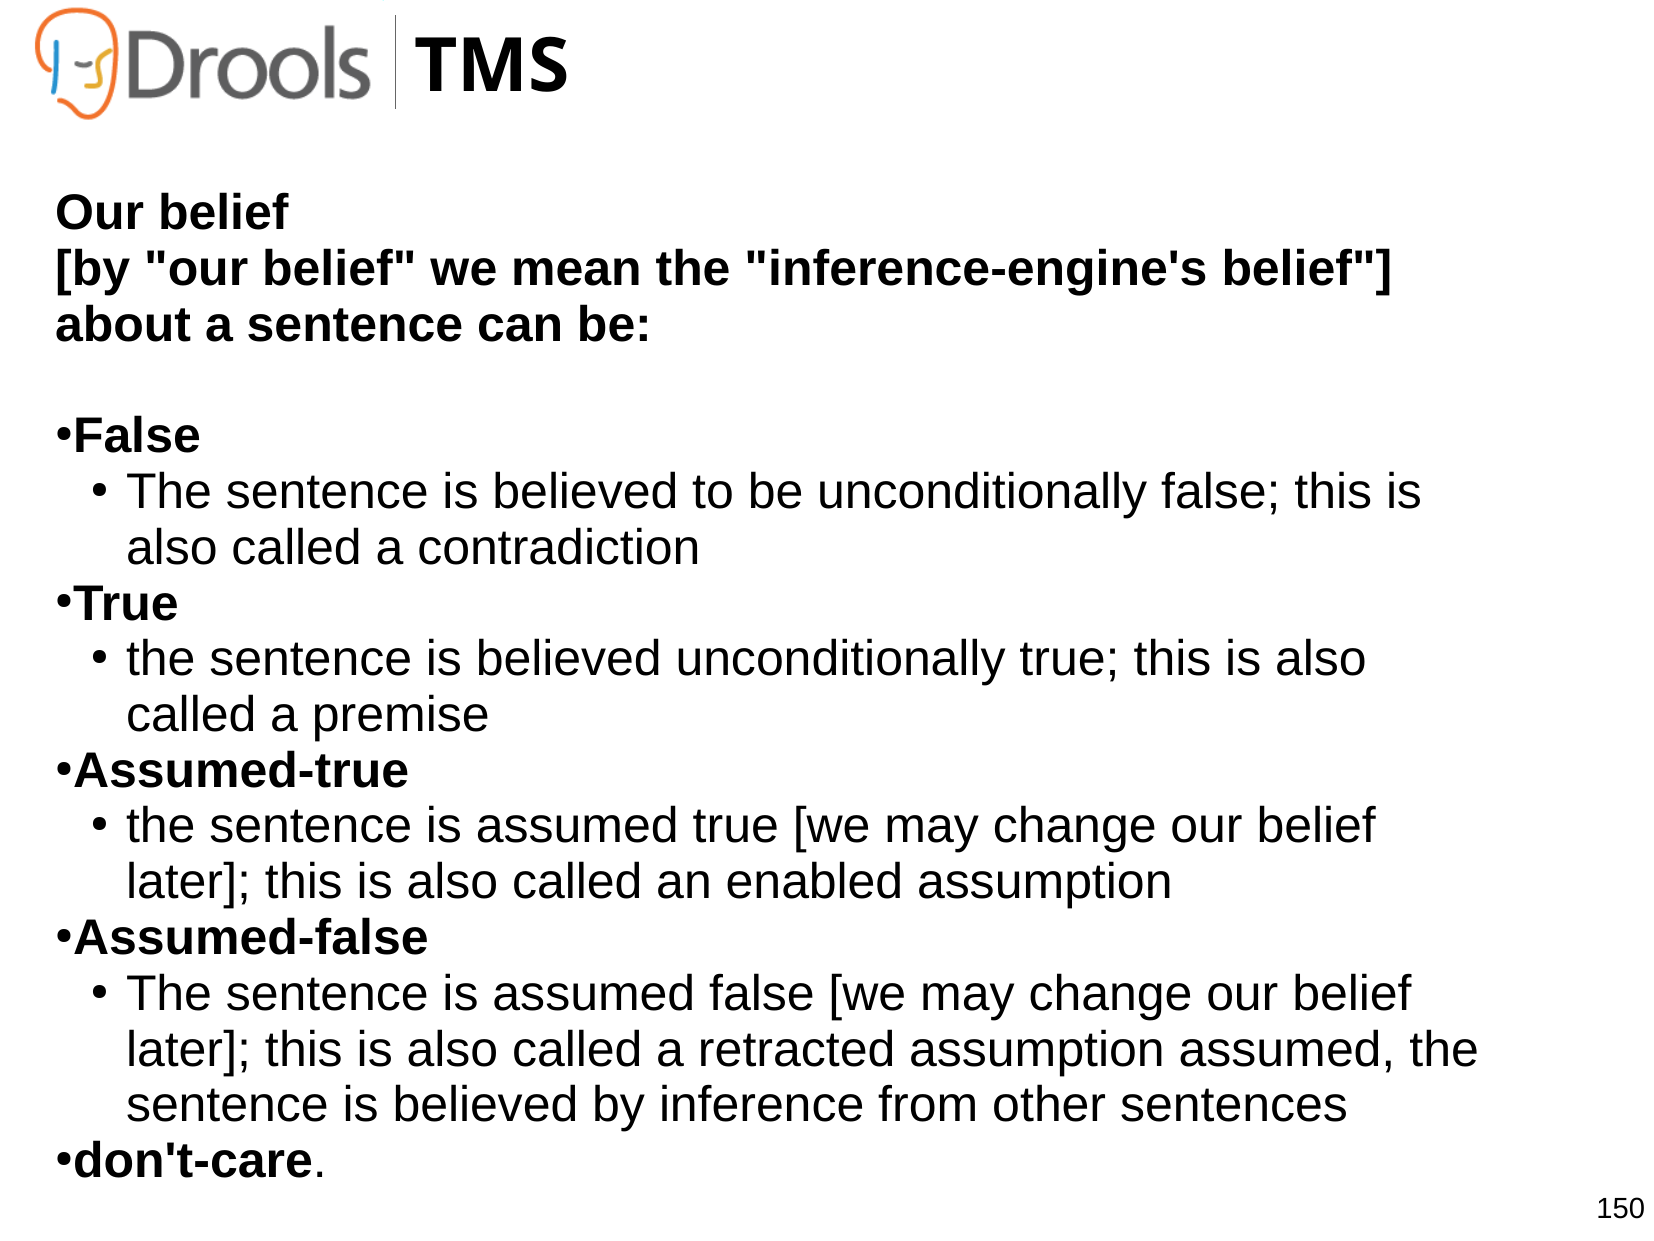

# TMS
Our belief
[by "our belief" we mean the "inference-engine's belief"]
about a sentence can be:
False
The sentence is believed to be unconditionally false; this is also called a contradiction
True
the sentence is believed unconditionally true; this is also called a premise
Assumed-true
the sentence is assumed true [we may change our belief later]; this is also called an enabled assumption
Assumed-false
The sentence is assumed false [we may change our belief later]; this is also called a retracted assumption assumed, the sentence is believed by inference from other sentences
don't-care.